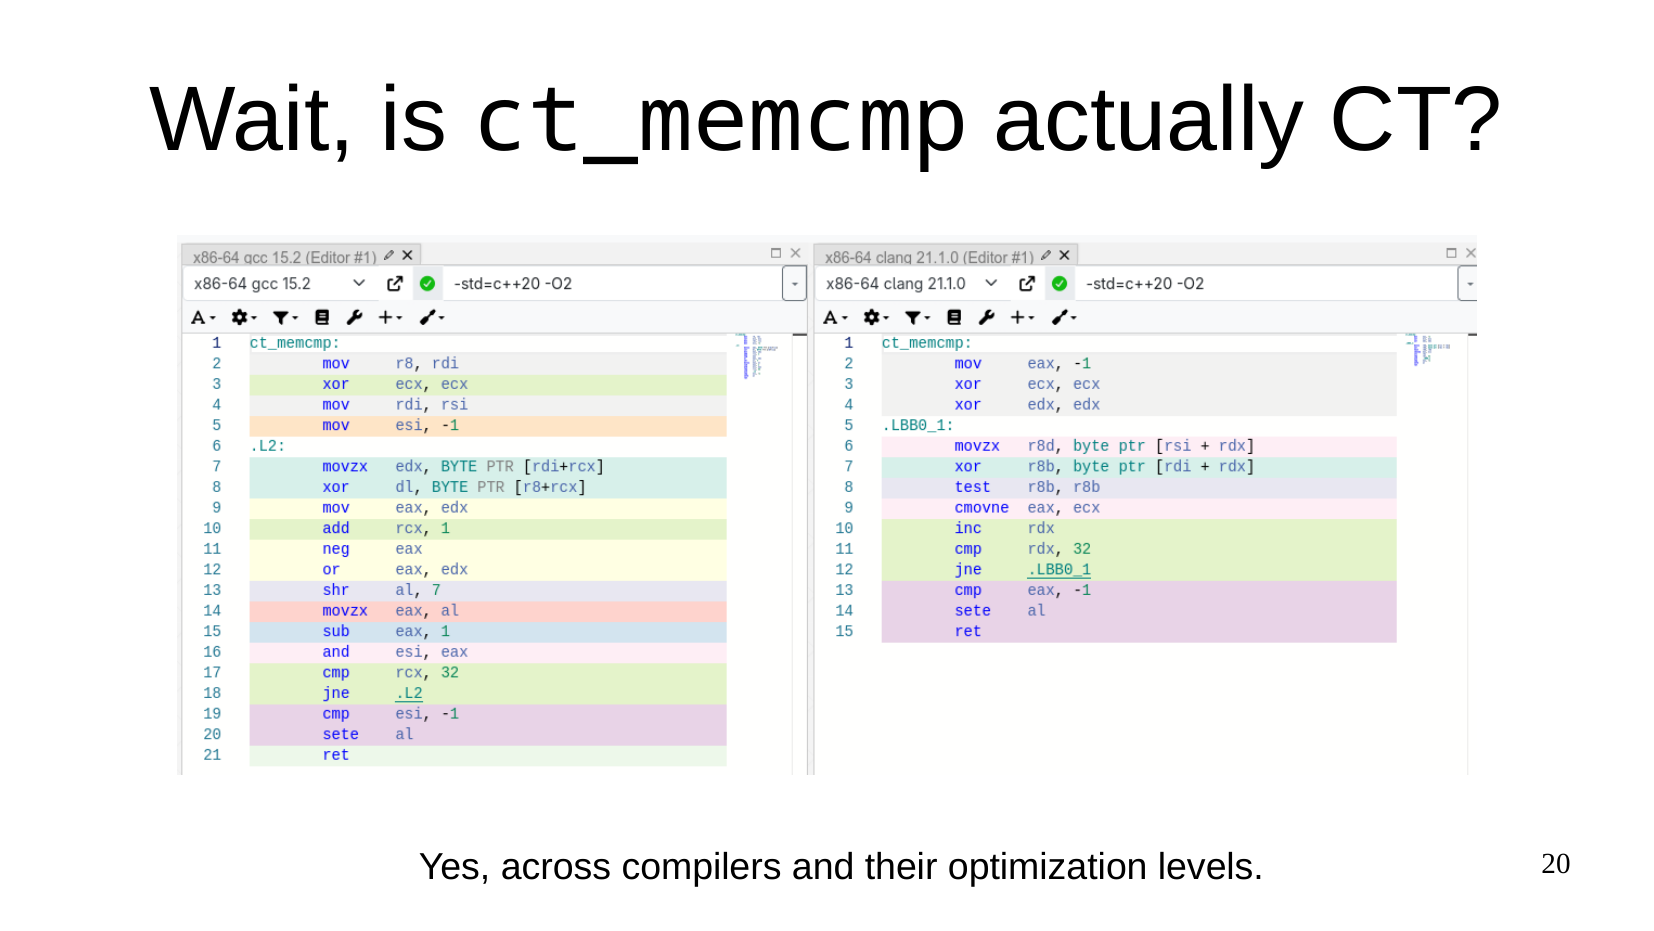

# Wait, is ct_memcmp actually CT?
Yes, across compilers and their optimization levels.
20